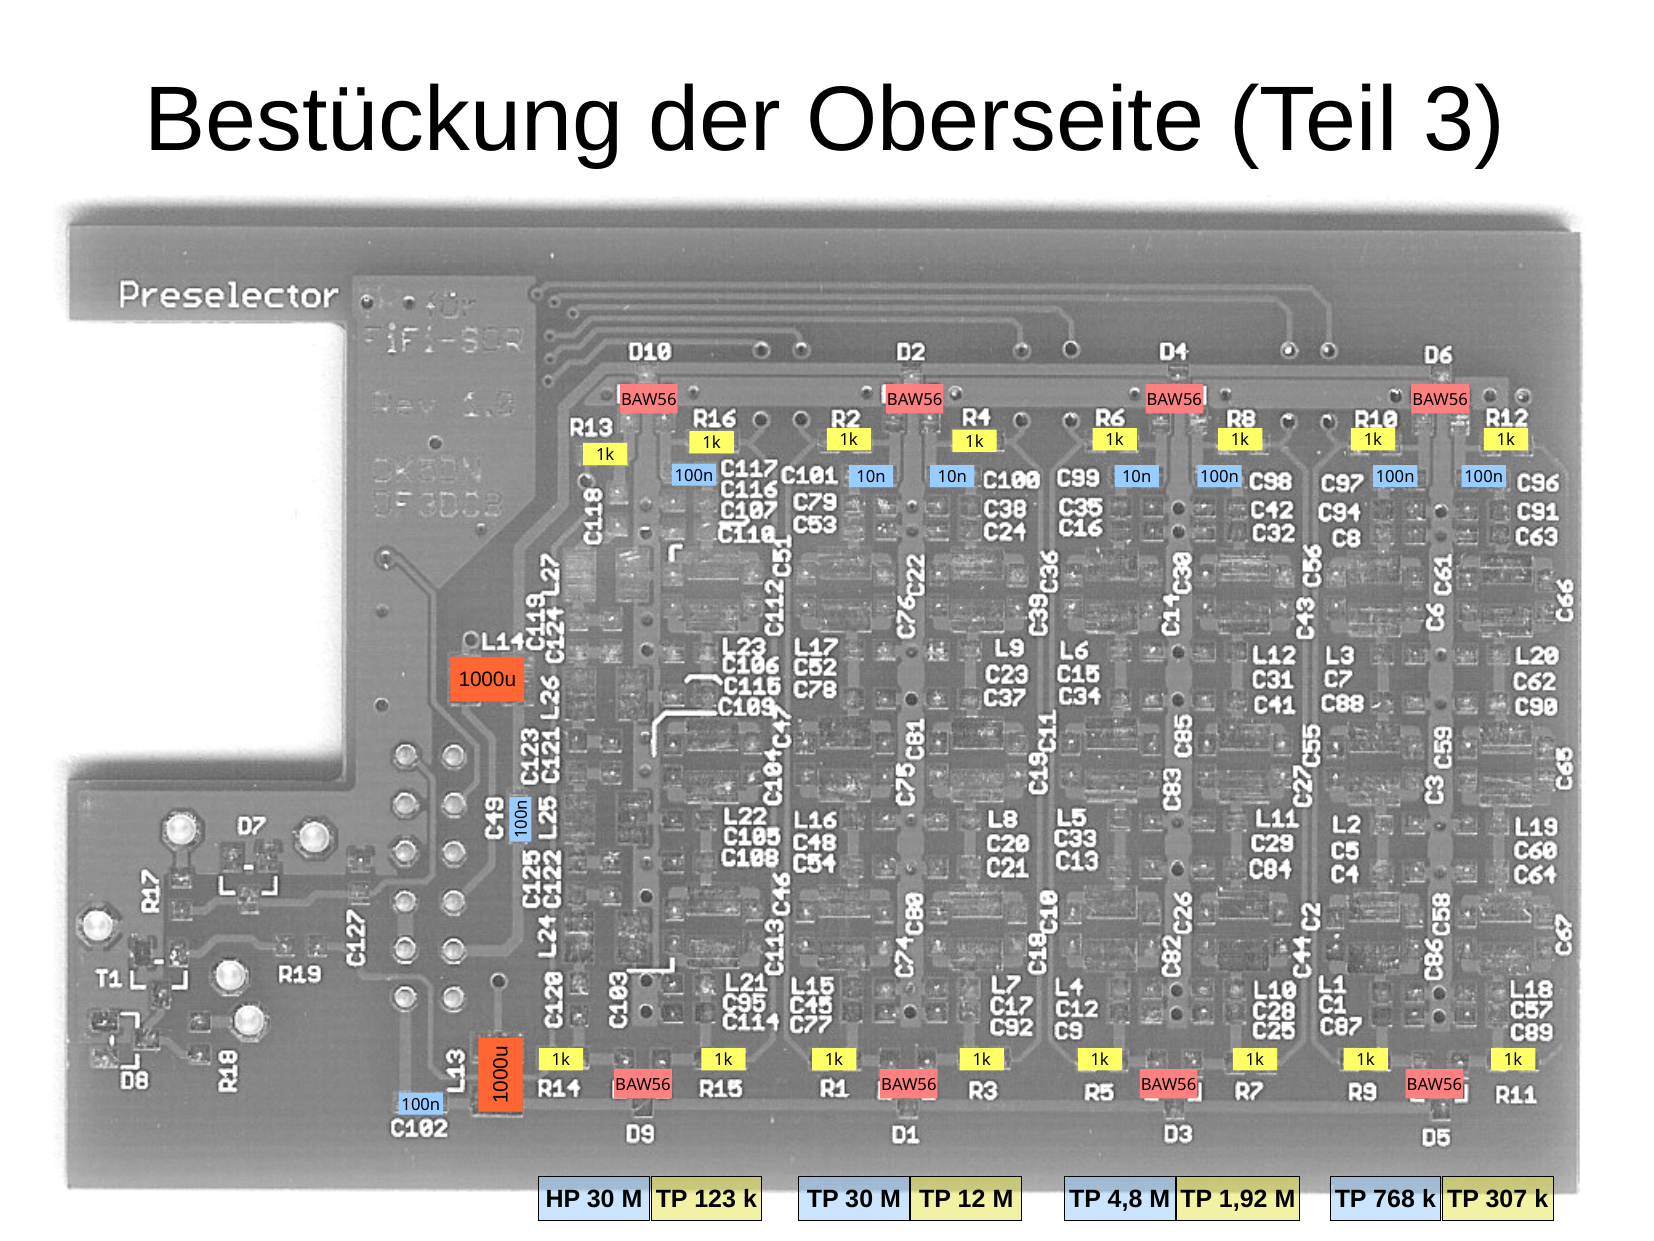

# Bestückung der Oberseite (Teil 3)
BAW56
BAW56
BAW56
BAW56
1k
1k
1k
1k
1k
1k
1k
1k
100n
10n
10n
10n
100n
100n
100n
1000u
100n
1k
1k
1k
1k
1k
1k
1k
1k
1000u
BAW56
BAW56
BAW56
BAW56
100n
HP 30 M
TP 30 M
TP 4,8 M
TP 768 k
TP 123 k
TP 12 M
TP 1,92 M
TP 307 k